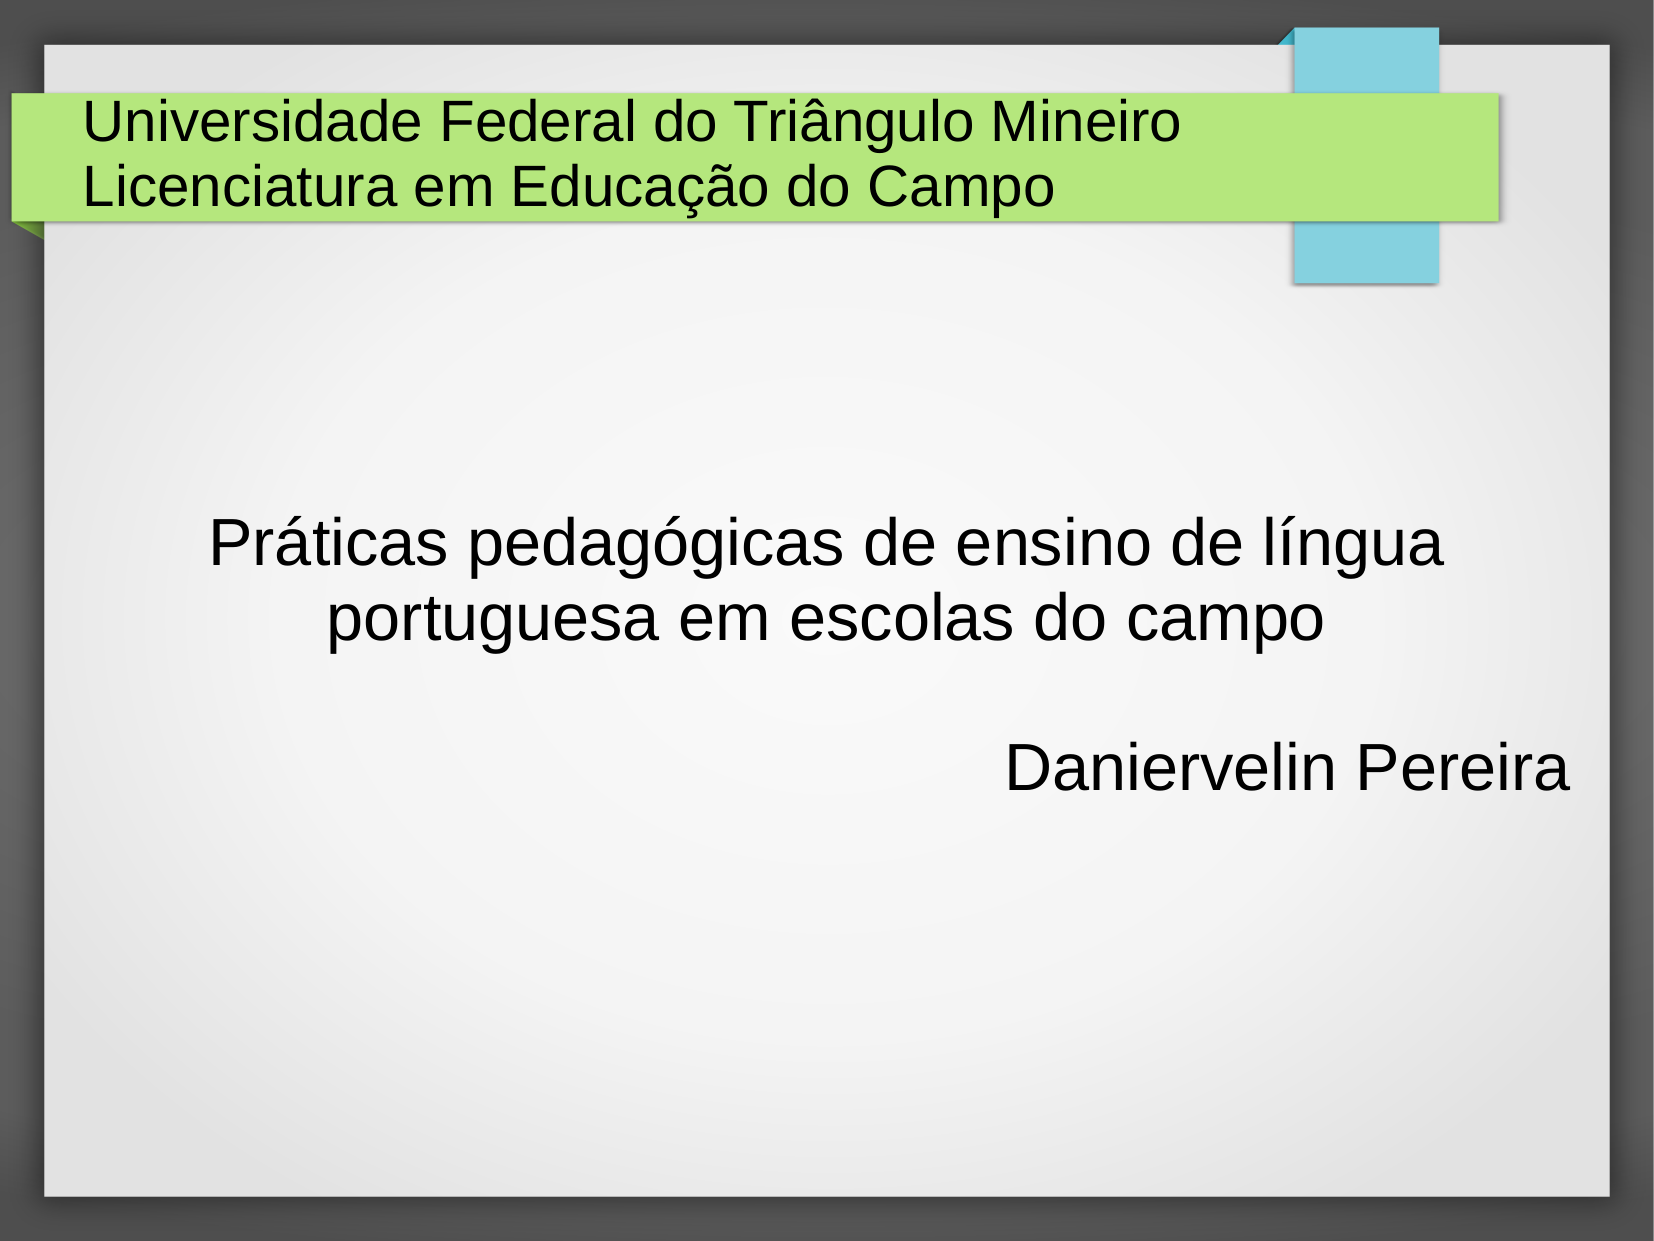

# Universidade Federal do Triângulo Mineiro Licenciatura em Educação do Campo
Práticas pedagógicas de ensino de língua portuguesa em escolas do campo
Daniervelin Pereira